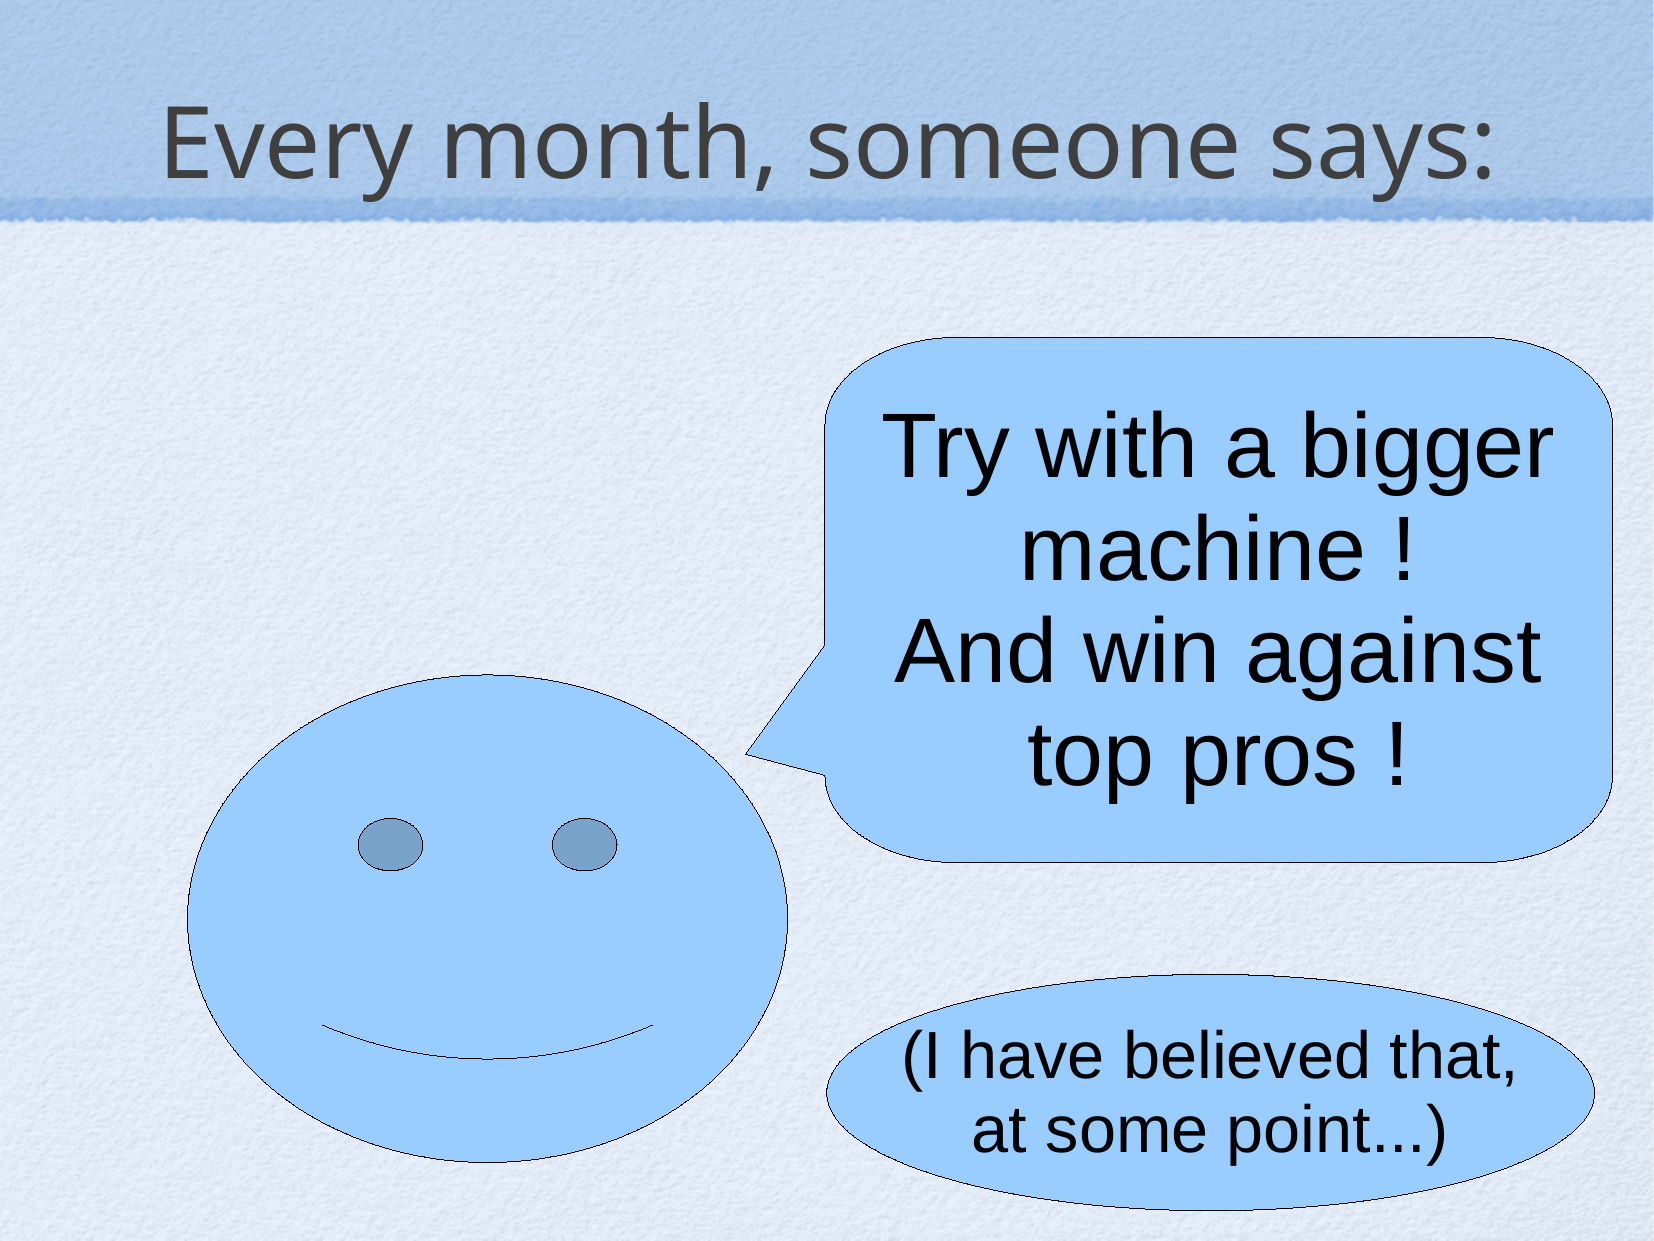

# Every month, someone says:
Try with a bigger
machine !
And win against
top pros !
(I have believed that,
at some point...)